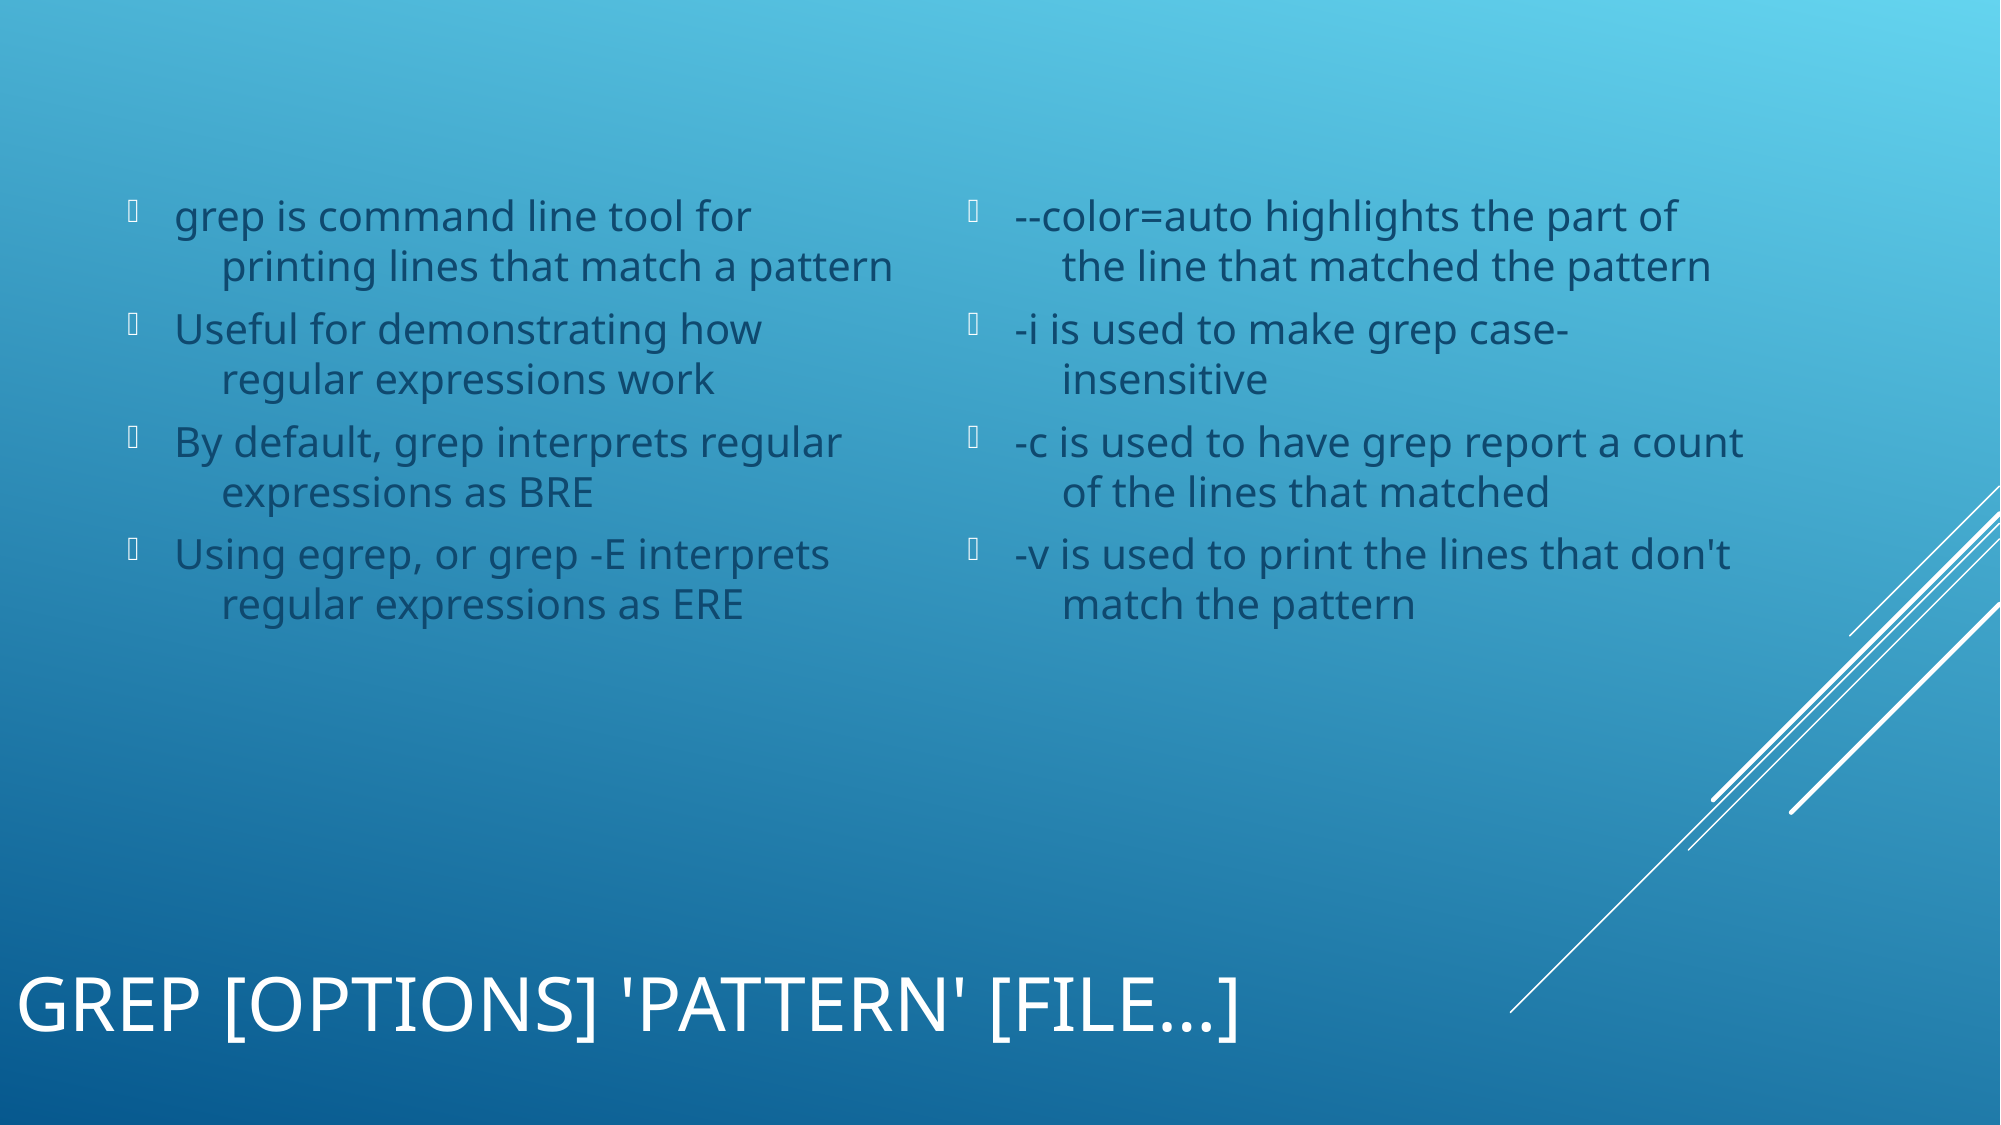

grep is command line tool for printing lines that match a pattern
Useful for demonstrating how regular expressions work
By default, grep interprets regular expressions as BRE
Using egrep, or grep -E interprets regular expressions as ERE
--color=auto highlights the part of the line that matched the pattern
-i is used to make grep case-insensitive
-c is used to have grep report a count of the lines that matched
-v is used to print the lines that don't match the pattern
# grep [options] 'pattern' [file…]